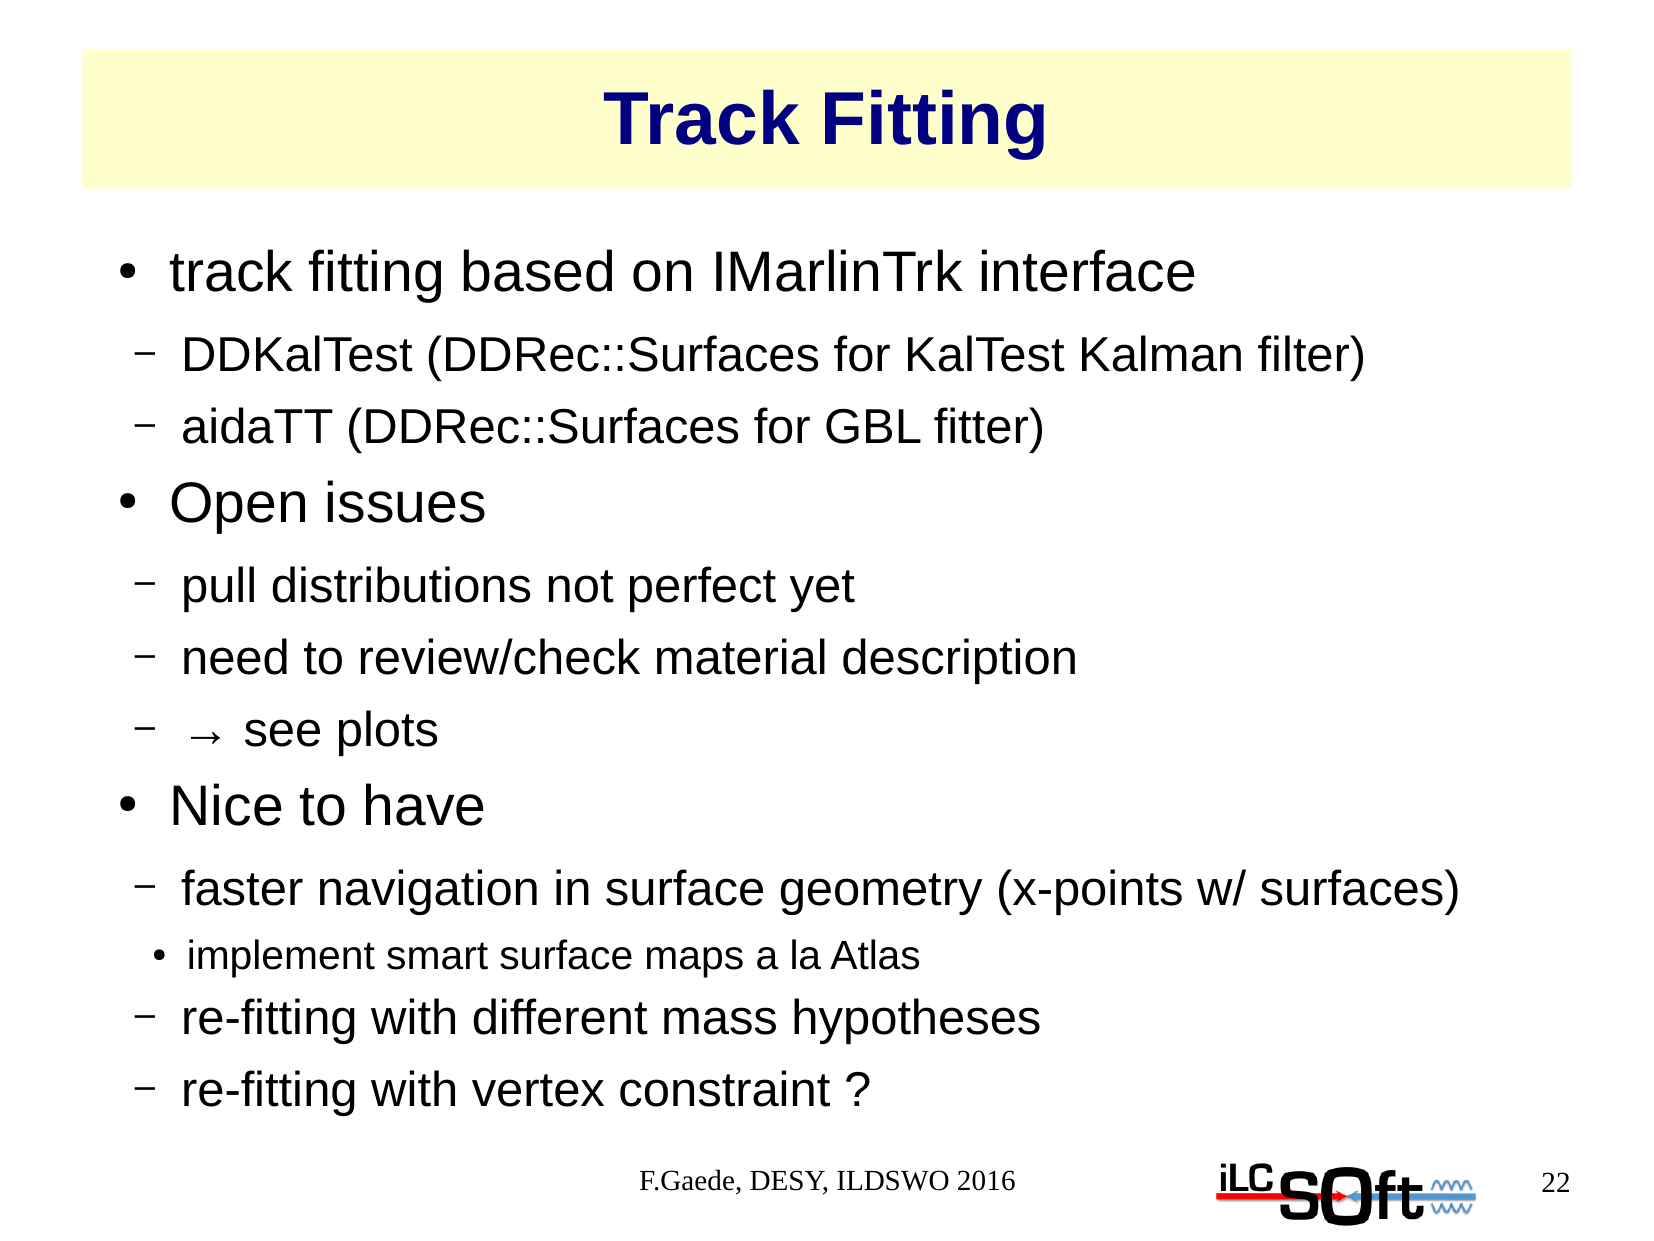

# Track Fitting
track fitting based on IMarlinTrk interface
DDKalTest (DDRec::Surfaces for KalTest Kalman filter)
aidaTT (DDRec::Surfaces for GBL fitter)
Open issues
pull distributions not perfect yet
need to review/check material description
→ see plots
Nice to have
faster navigation in surface geometry (x-points w/ surfaces)
implement smart surface maps a la Atlas
re-fitting with different mass hypotheses
re-fitting with vertex constraint ?
22